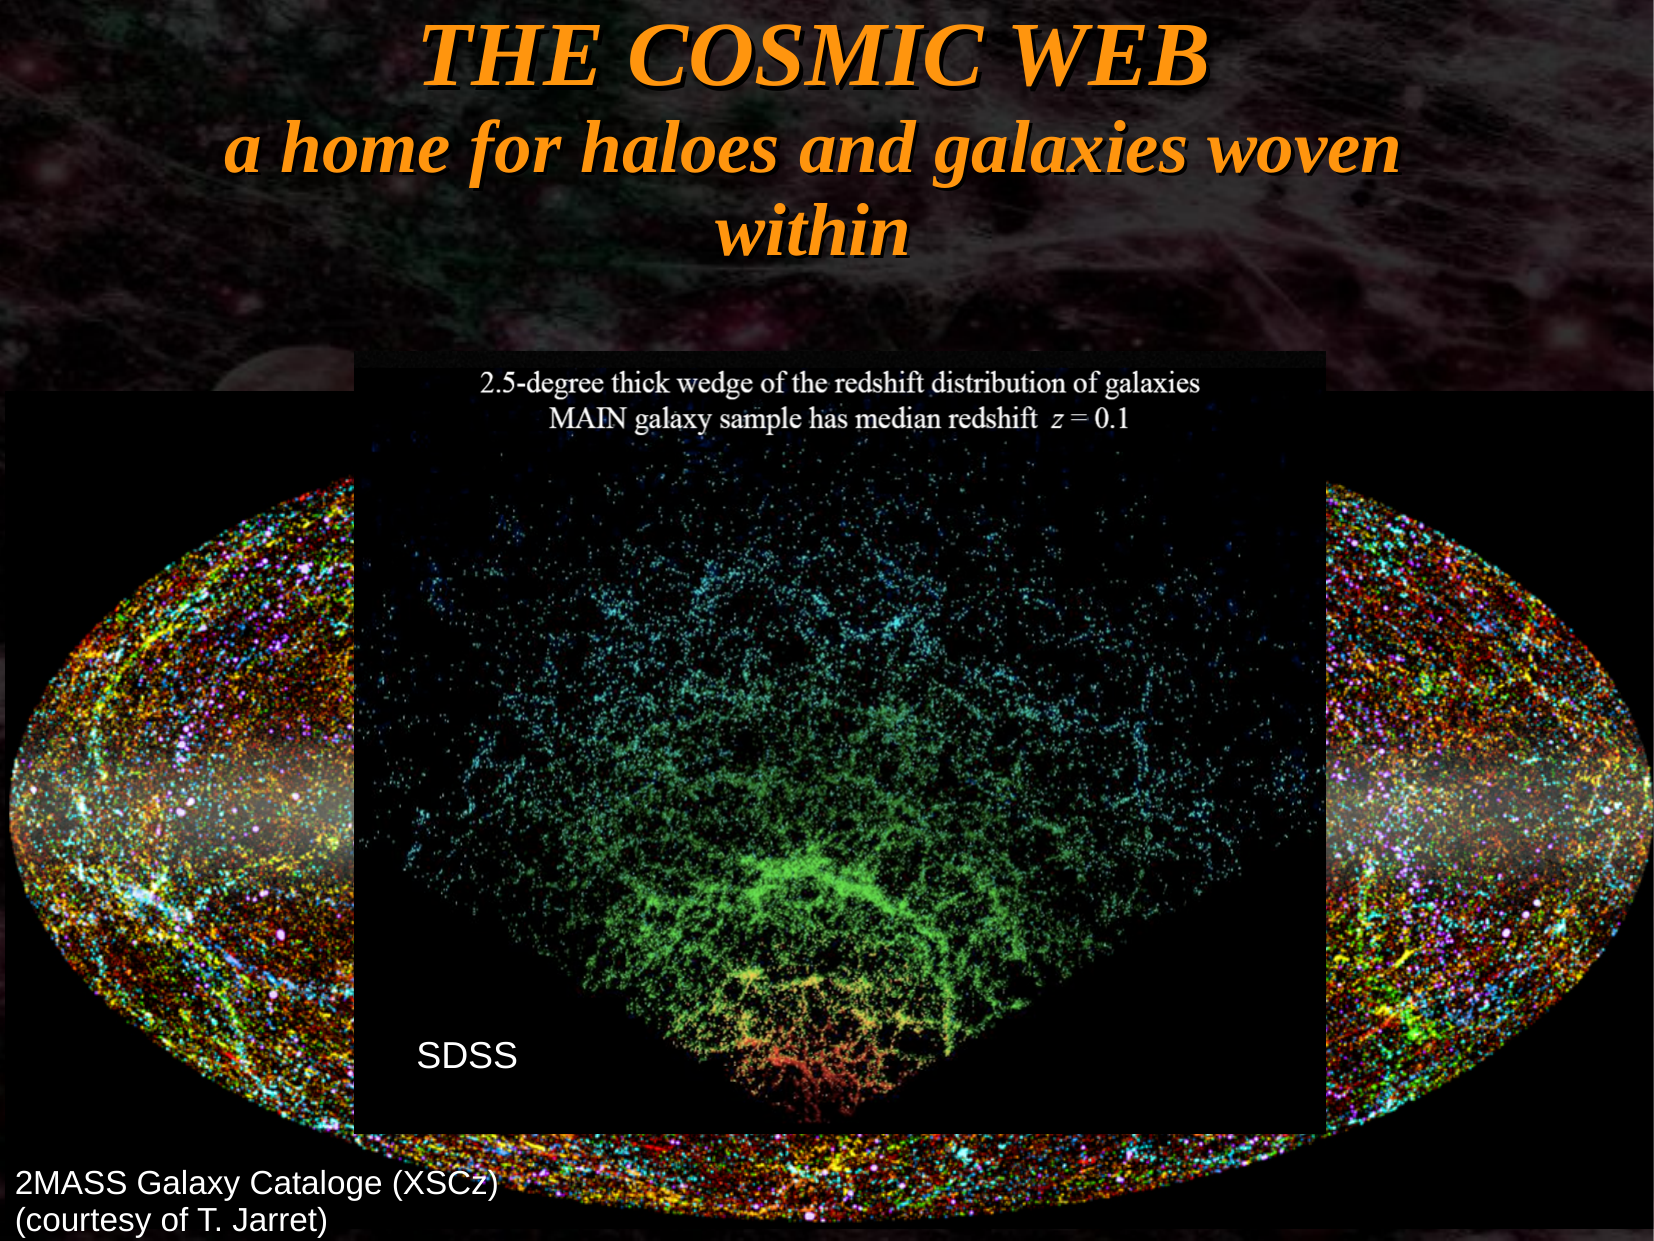

# THE COSMIC WEB a home for haloes and galaxies woven within
SDSS
2MASS Galaxy Cataloge (XSCz)
(courtesy of T. Jarret)